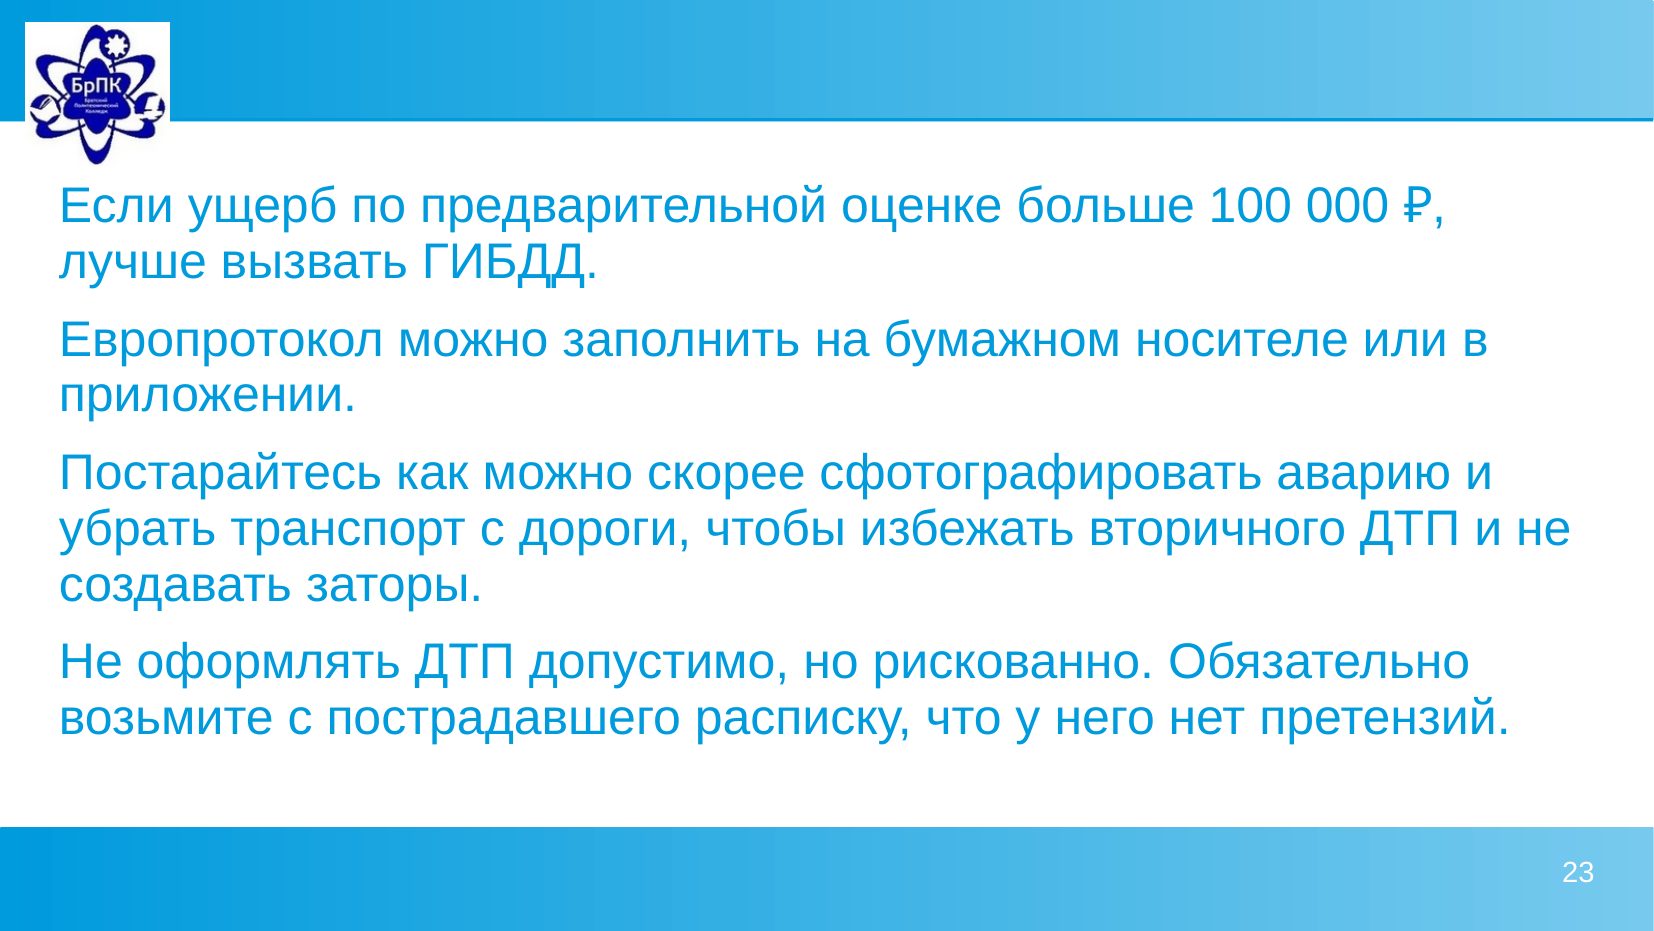

# Если ущерб по предварительной оценке больше 100 000 ₽, лучше вызвать ГИБДД.
Европротокол можно заполнить на бумажном носителе или в приложении.
Постарайтесь как можно скорее сфотографировать аварию и убрать транспорт с дороги, чтобы избежать вторичного ДТП и не создавать заторы.
Не оформлять ДТП допустимо, но рискованно. Обязательно возьмите с пострадавшего расписку, что у него нет претензий.
23